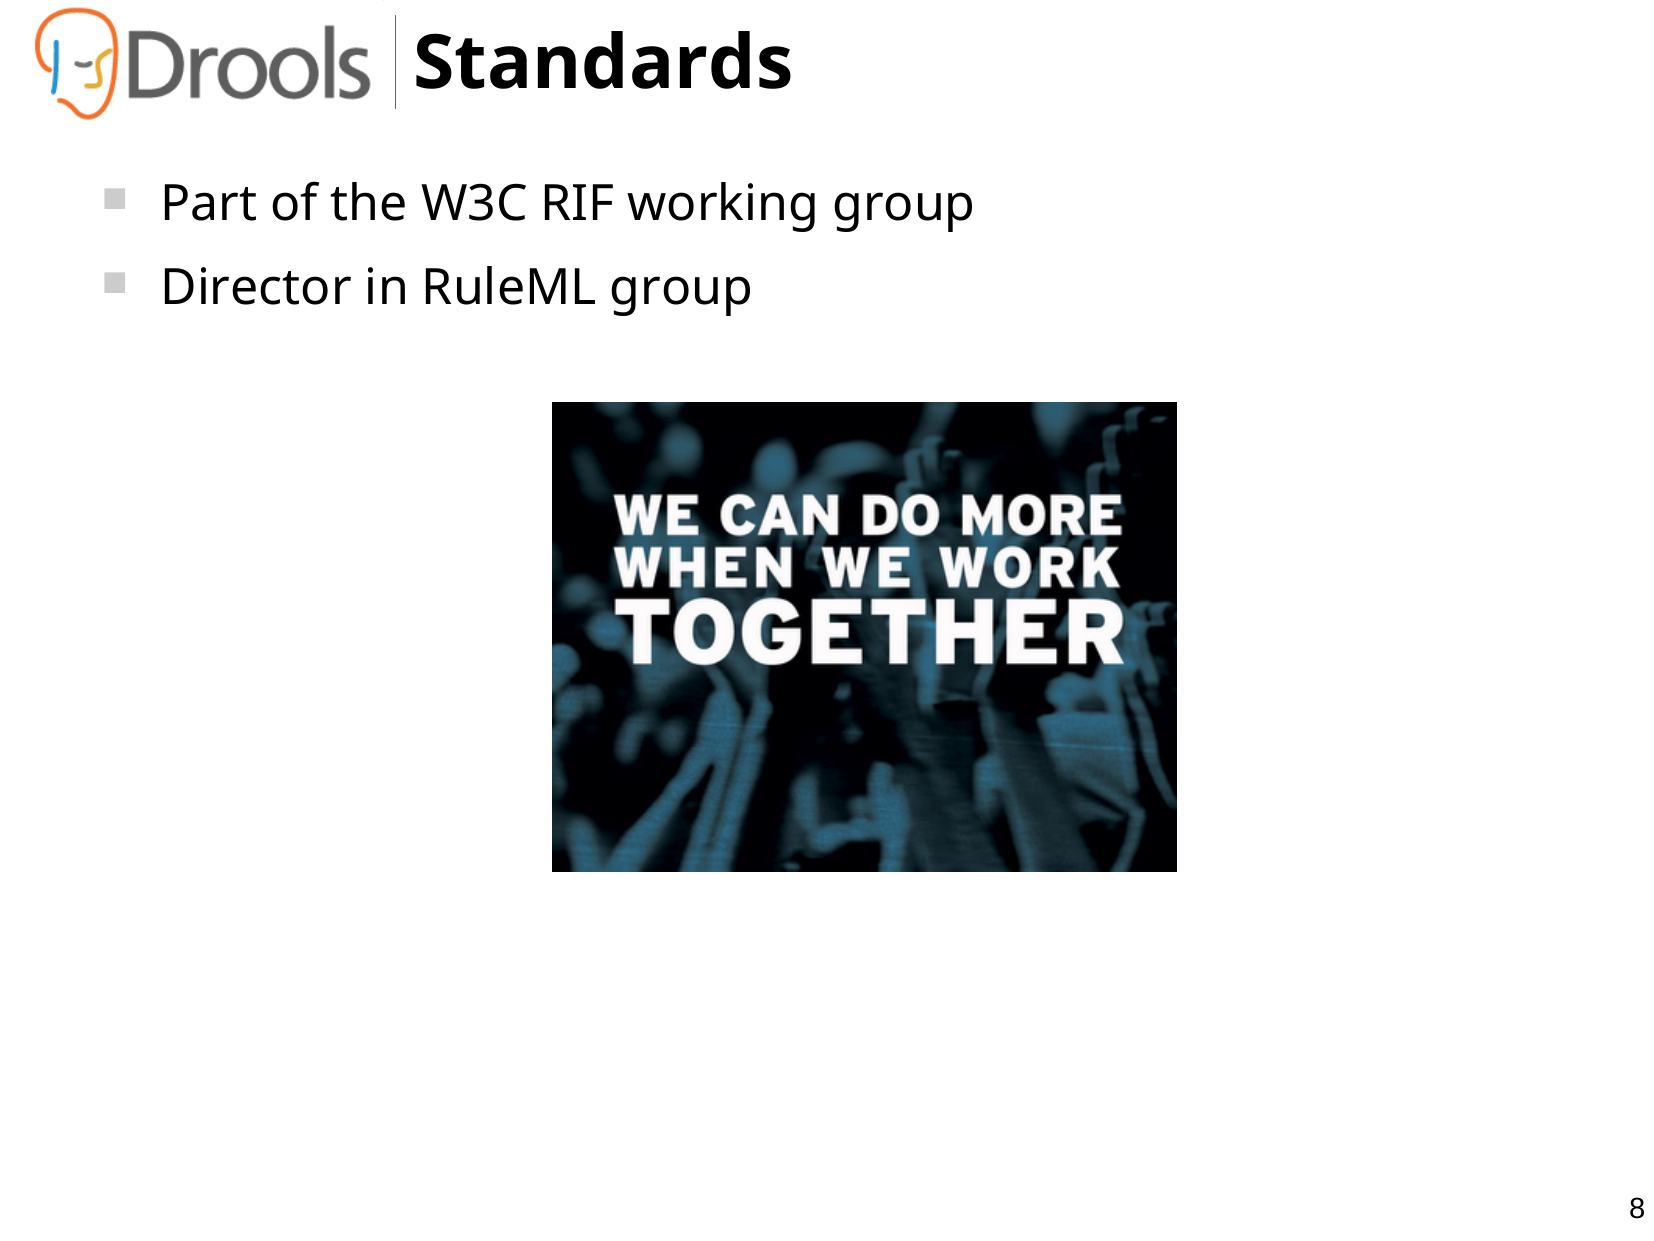

# Standards
Part of the W3C RIF working group
Director in RuleML group